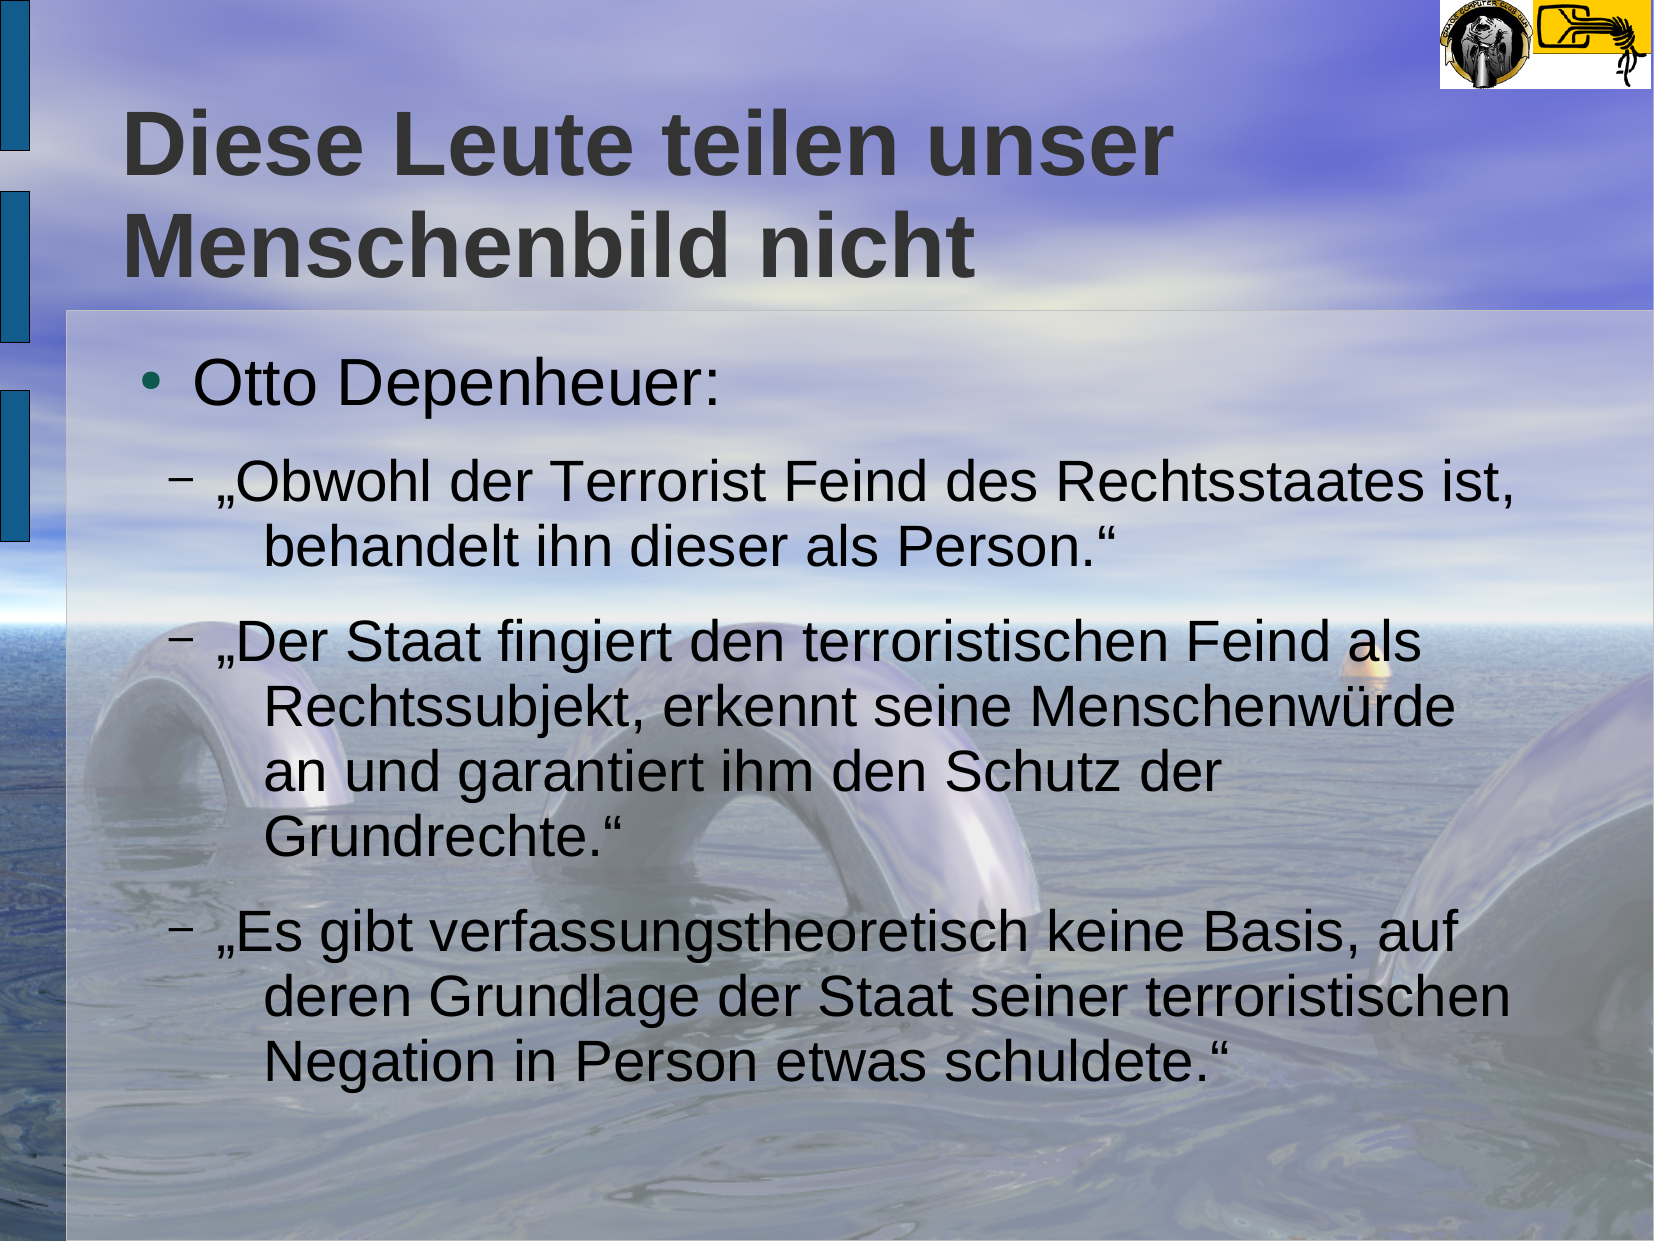

# Diese Leute teilen unser Menschenbild nicht
Otto Depenheuer:
„Obwohl der Terrorist Feind des Rechtsstaates ist, behandelt ihn dieser als Person.“
„Der Staat fingiert den terroristischen Feind als Rechtssubjekt, erkennt seine Menschenwürde an und garantiert ihm den Schutz der Grundrechte.“
„Es gibt verfassungstheoretisch keine Basis, auf deren Grundlage der Staat seiner terroristischen Negation in Person etwas schuldete.“